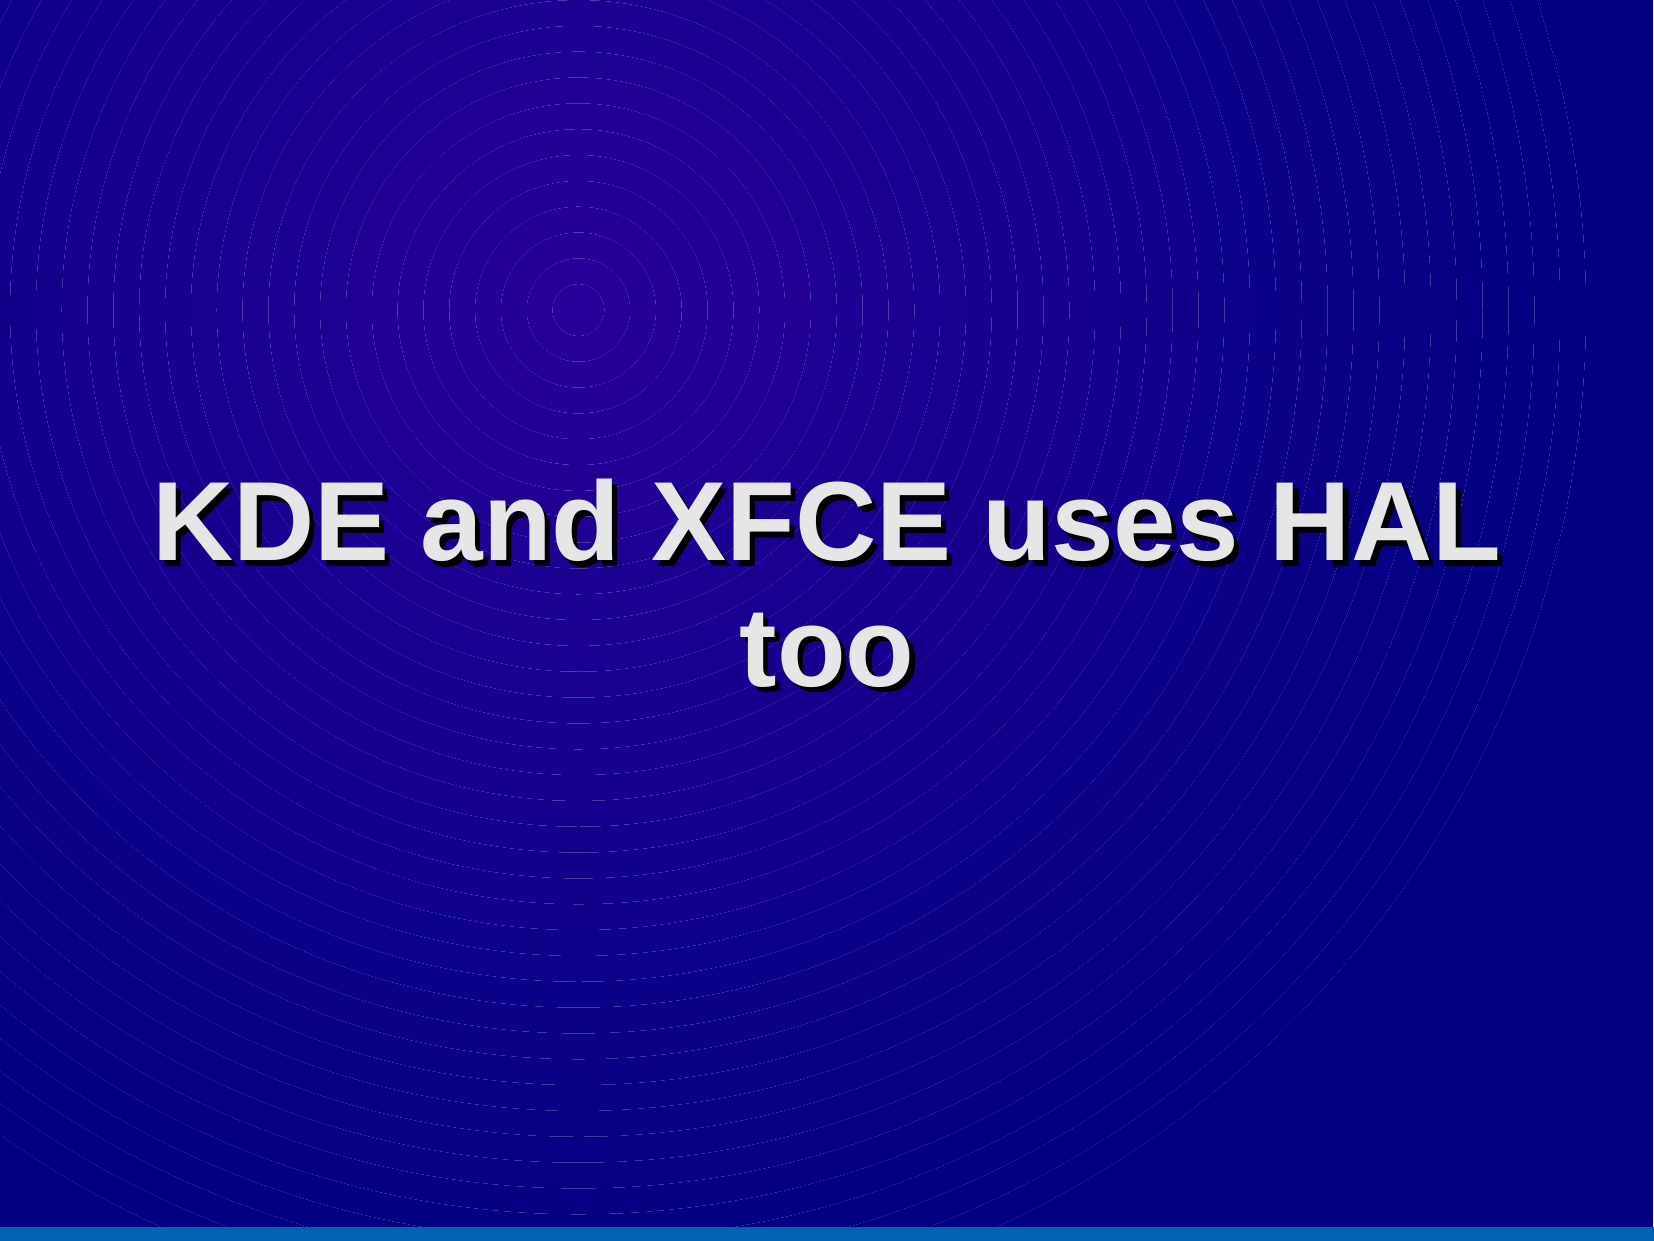

# KDE and XFCE uses HAL too